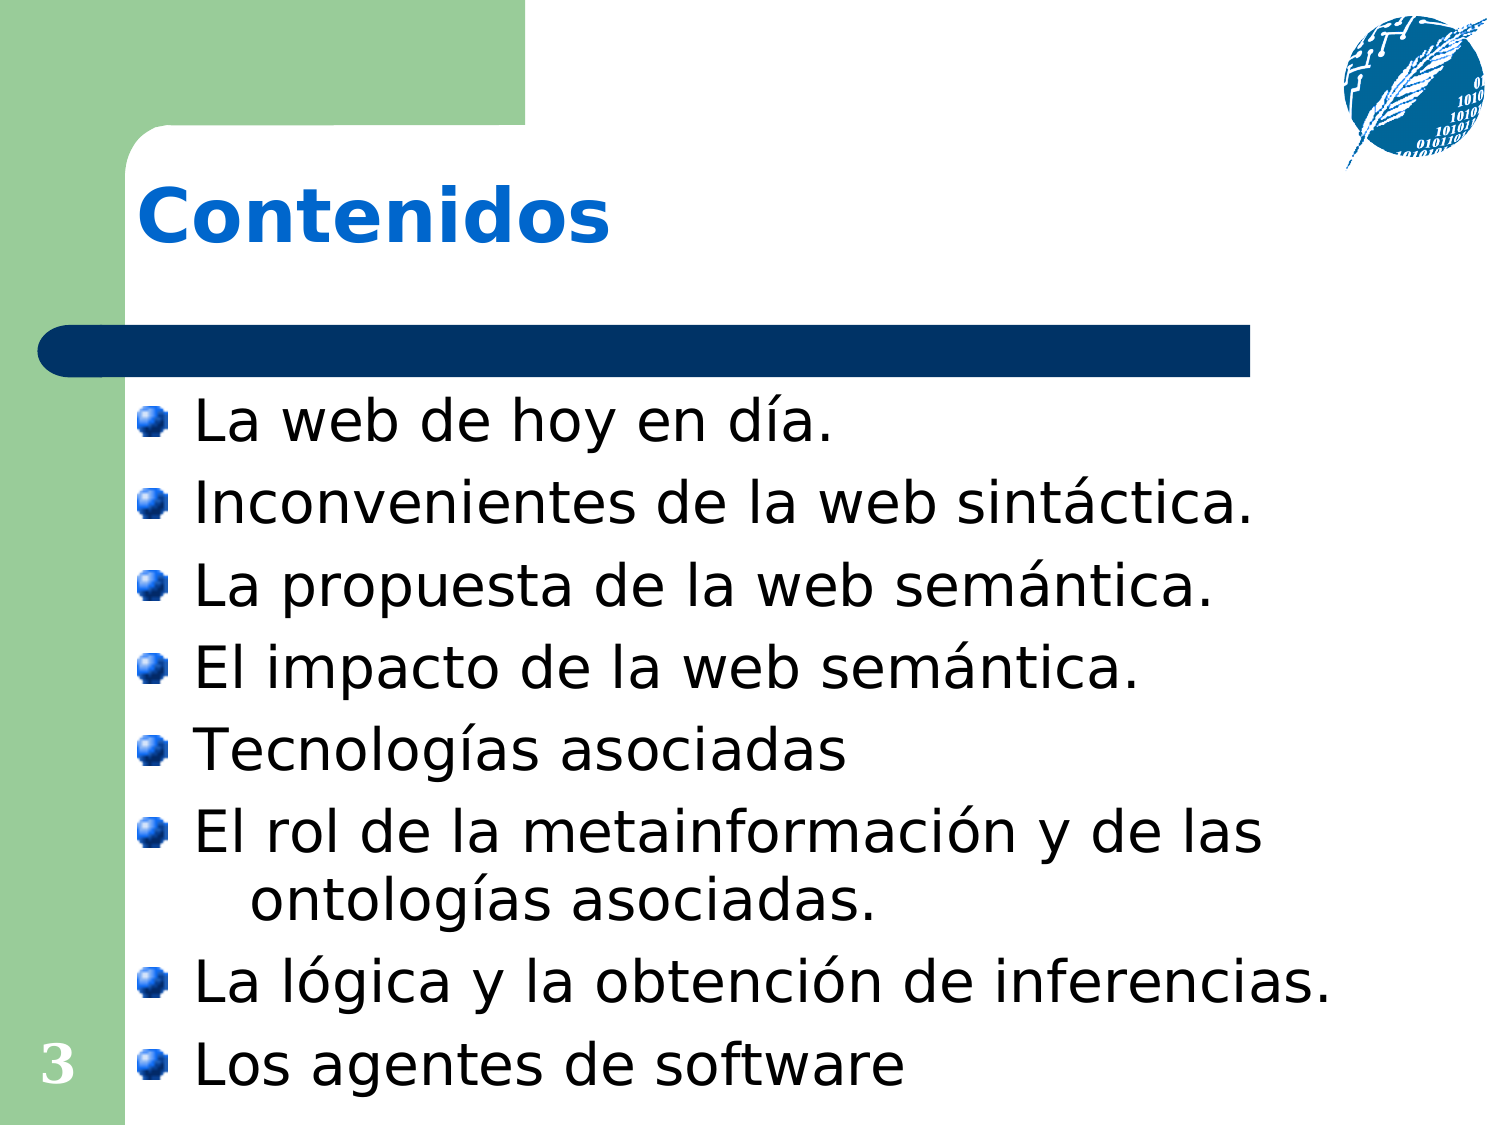

# Contenidos
La web de hoy en día.
Inconvenientes de la web sintáctica.
La propuesta de la web semántica.
El impacto de la web semántica.
Tecnologías asociadas
El rol de la metainformación y de las ontologías asociadas.
La lógica y la obtención de inferencias.
Los agentes de software
3